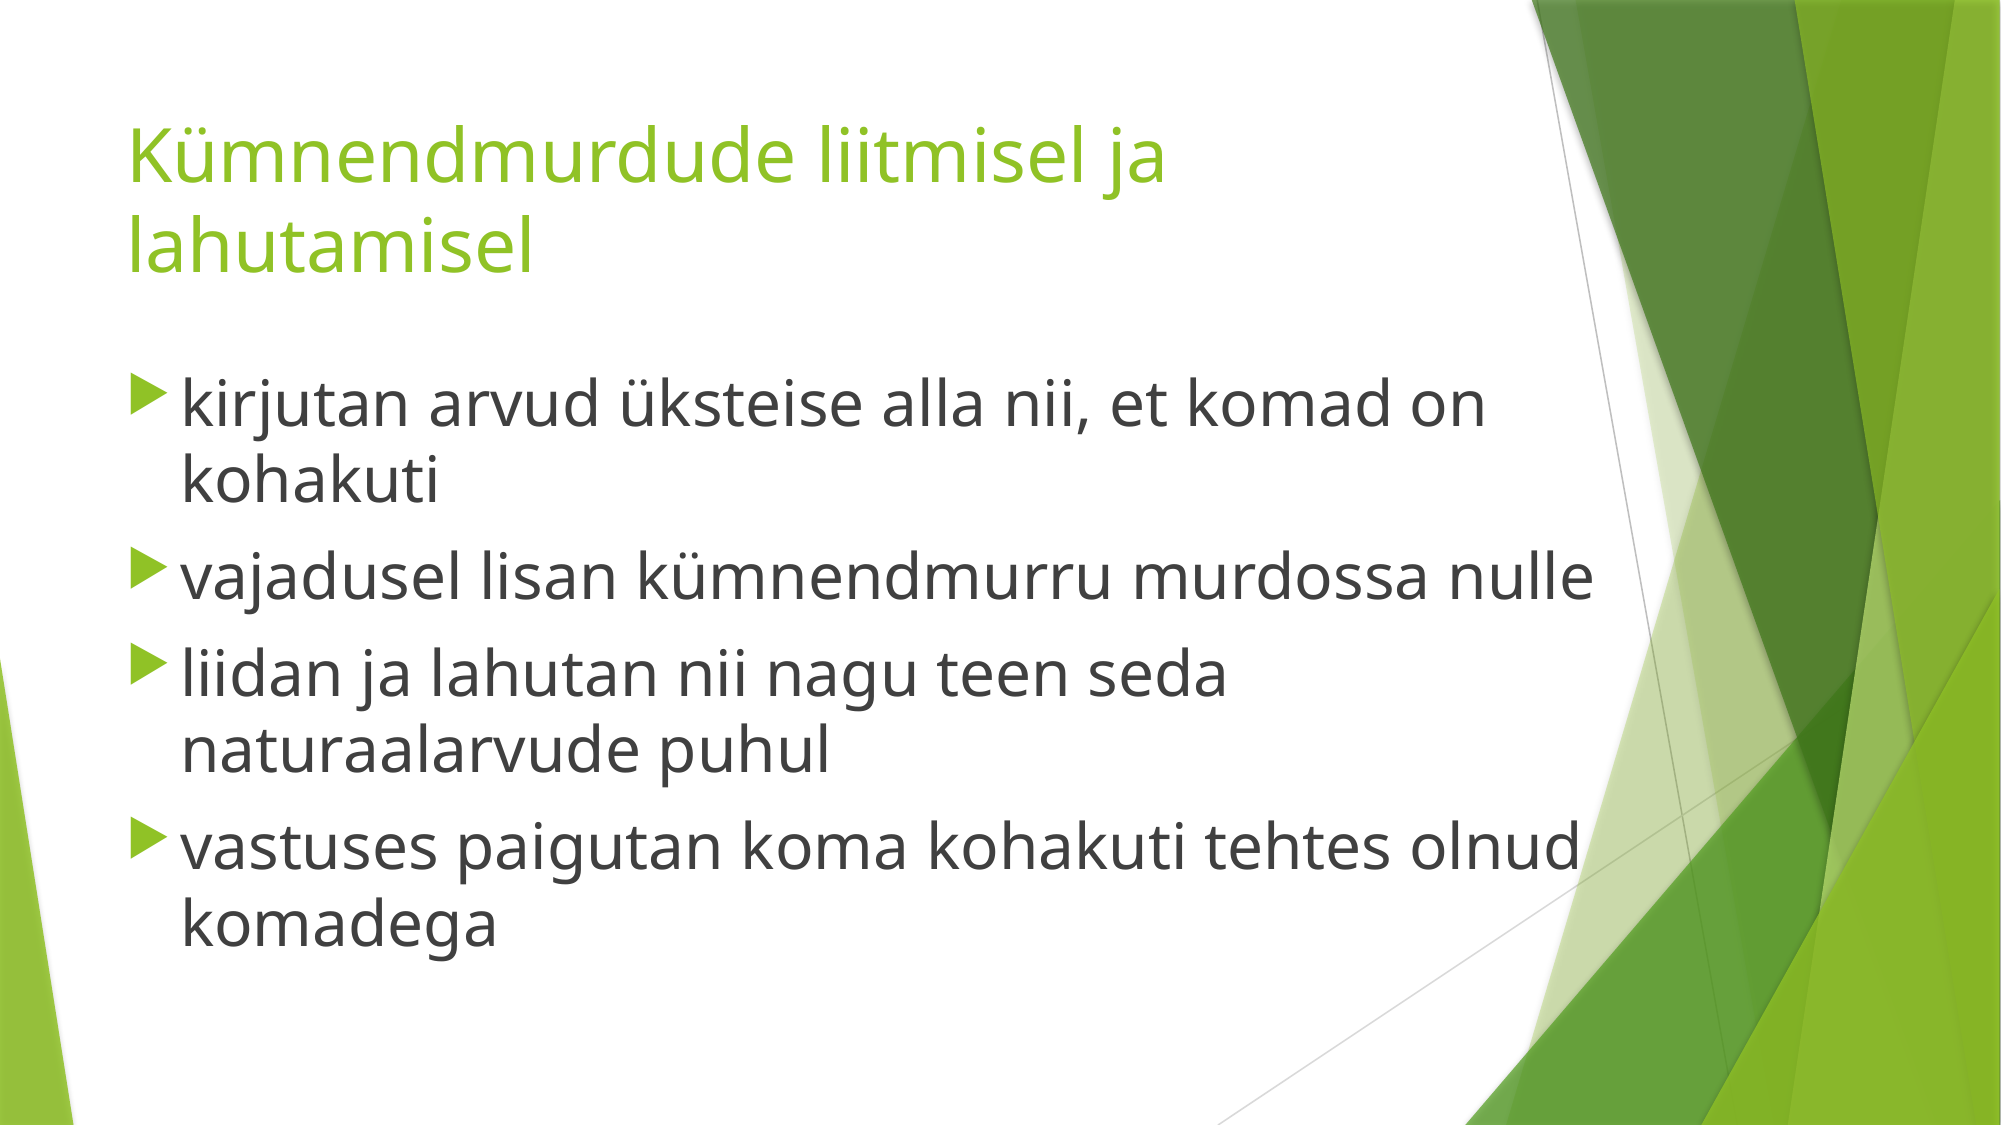

# Kümnendmurdude liitmisel ja lahutamisel
kirjutan arvud üksteise alla nii, et komad on kohakuti
vajadusel lisan kümnendmurru murdossa nulle
liidan ja lahutan nii nagu teen seda naturaalarvude puhul
vastuses paigutan koma kohakuti tehtes olnud komadega